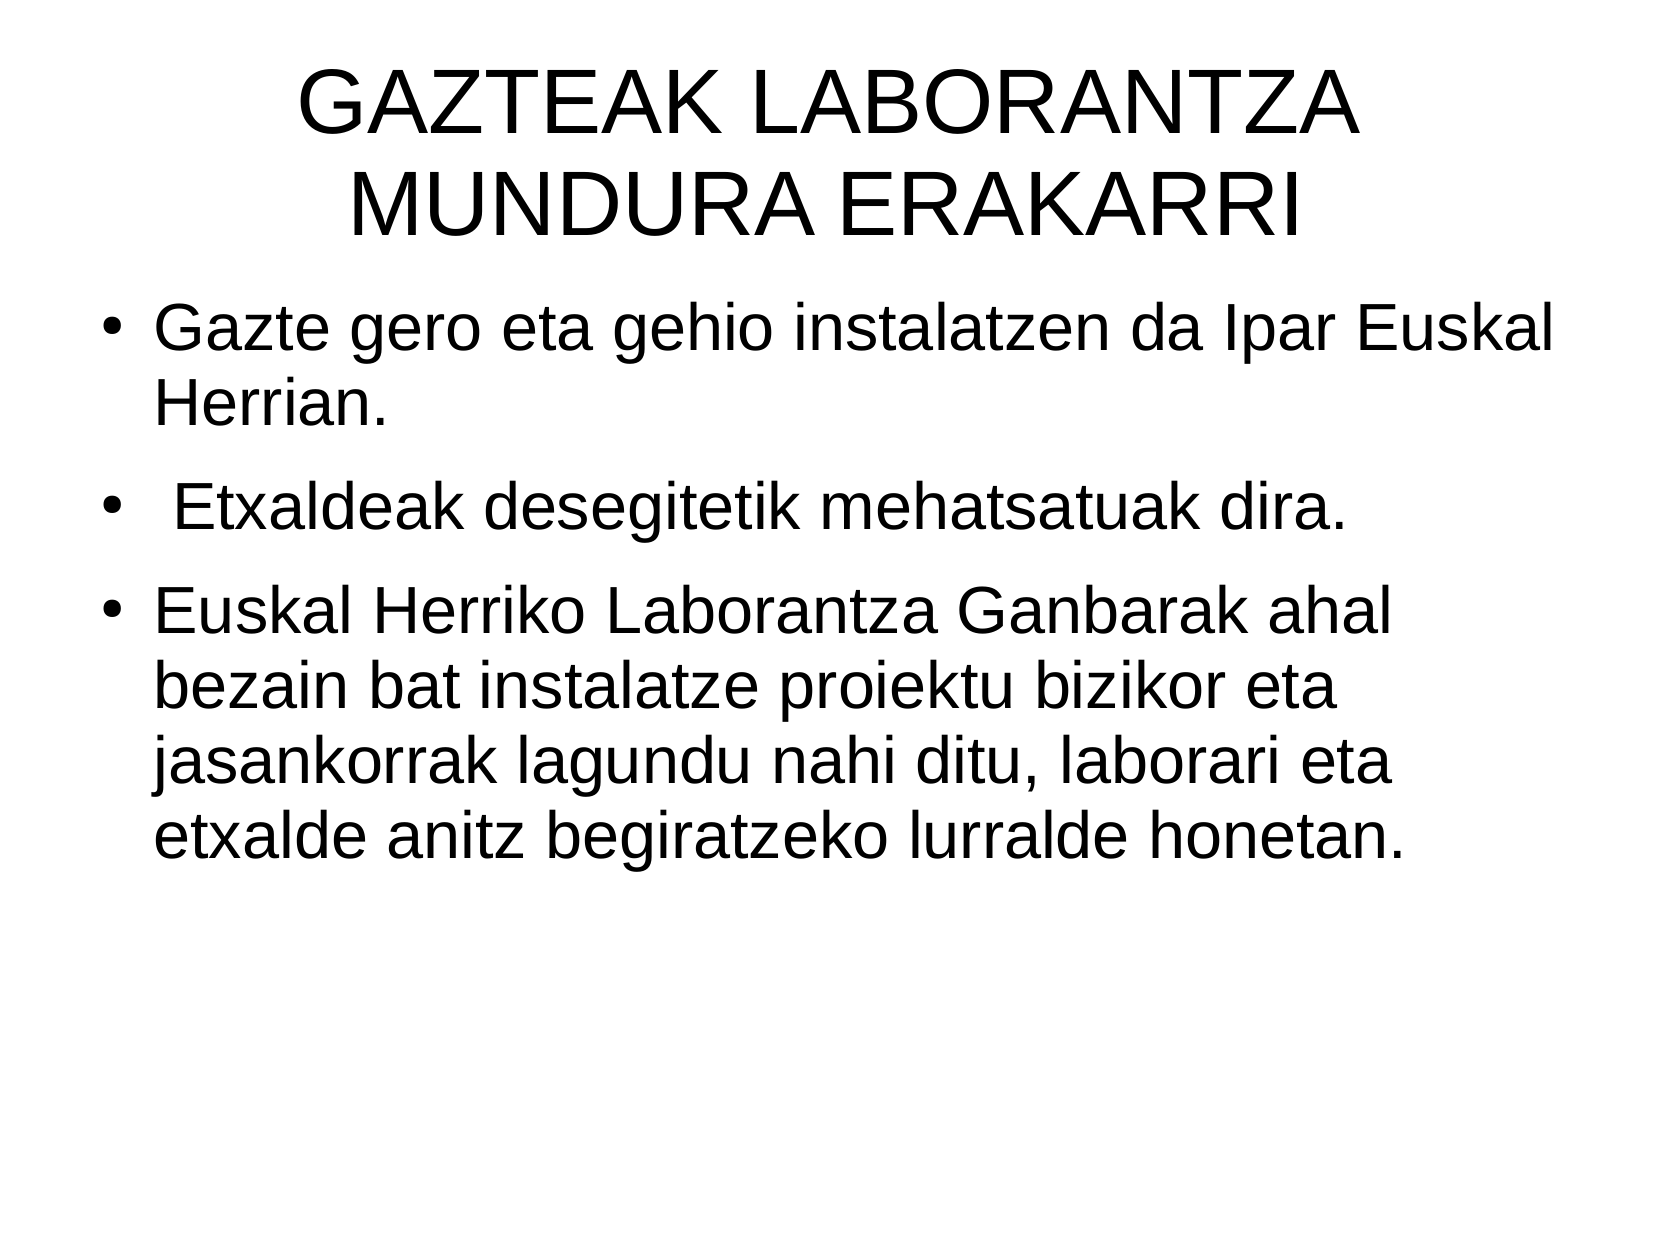

# GAZTEAK LABORANTZA MUNDURA ERAKARRI
Gazte gero eta gehio instalatzen da Ipar Euskal Herrian.
 Etxaldeak desegitetik mehatsatuak dira.
Euskal Herriko Laborantza Ganbarak ahal bezain bat instalatze proiektu bizikor eta jasankorrak lagundu nahi ditu, laborari eta etxalde anitz begiratzeko lurralde honetan.